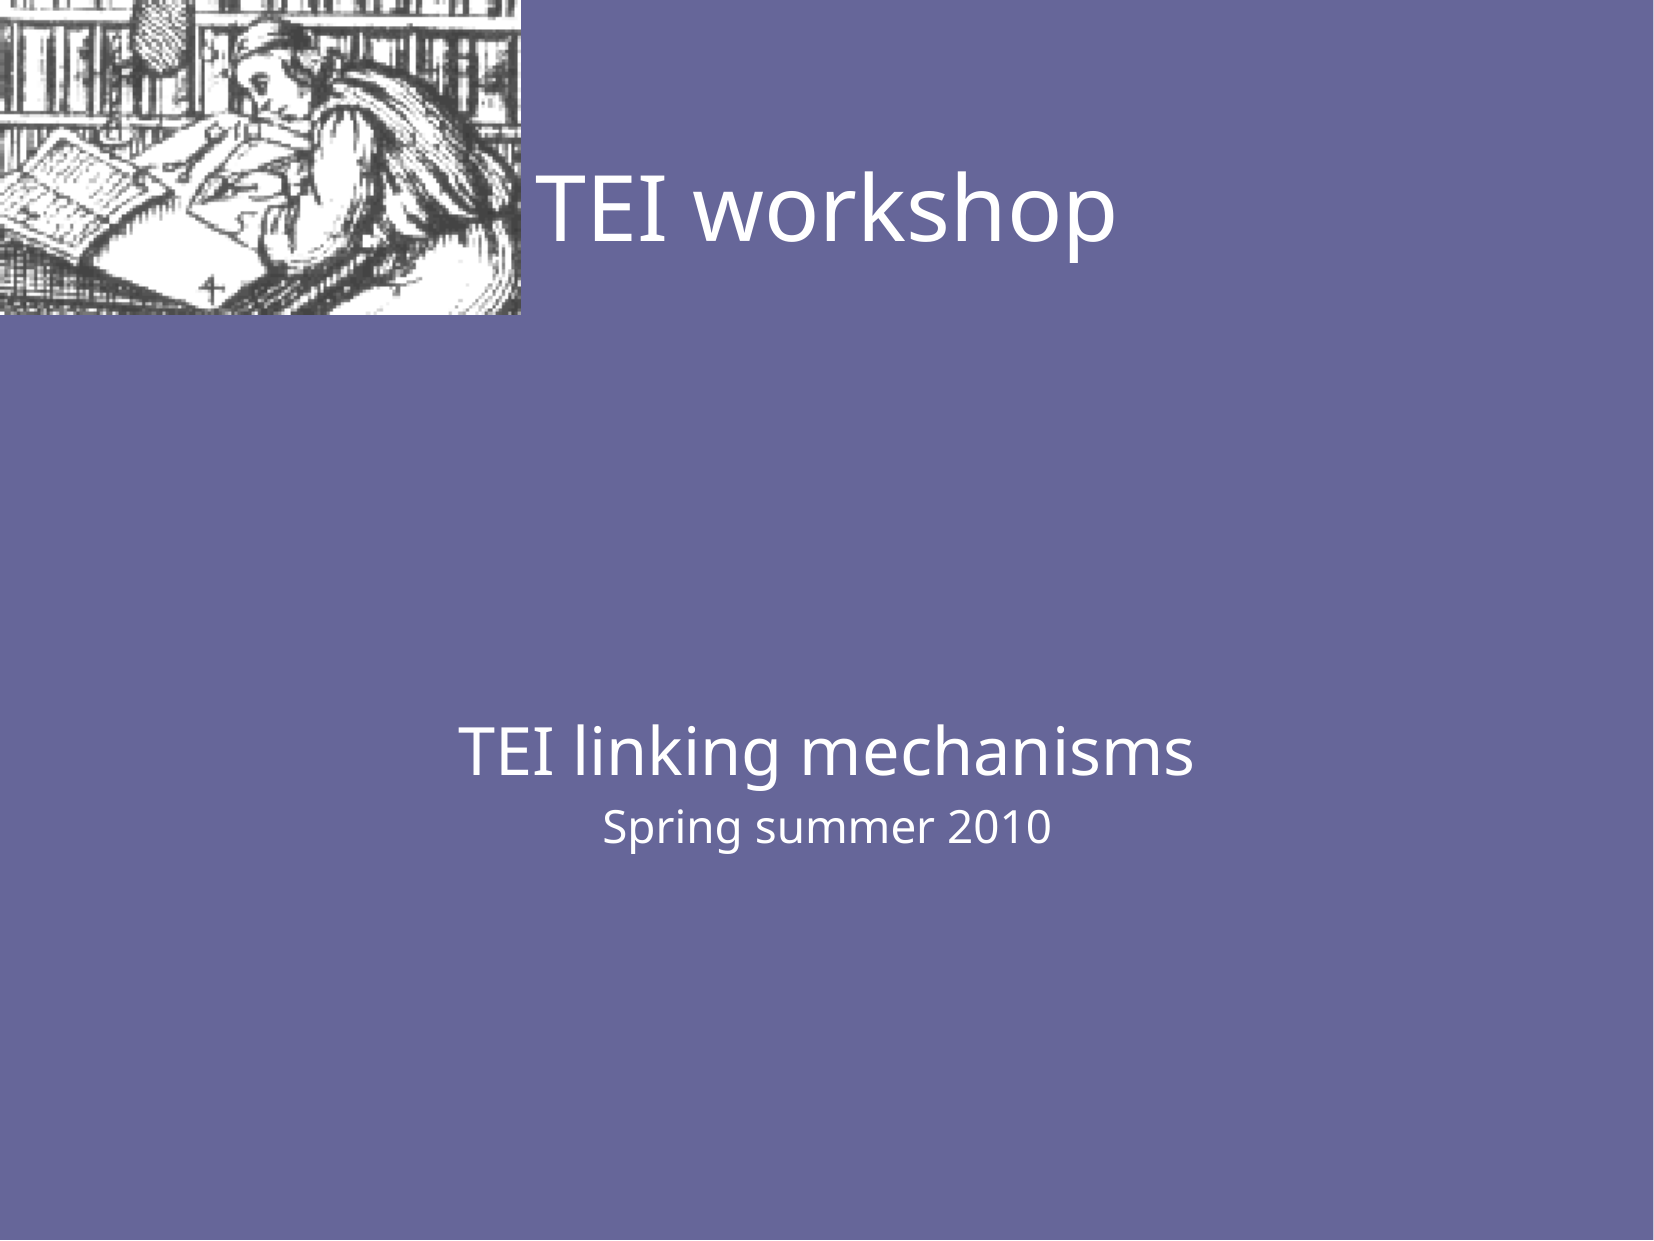

# TEI workshop
TEI linking mechanisms
Spring summer 2010